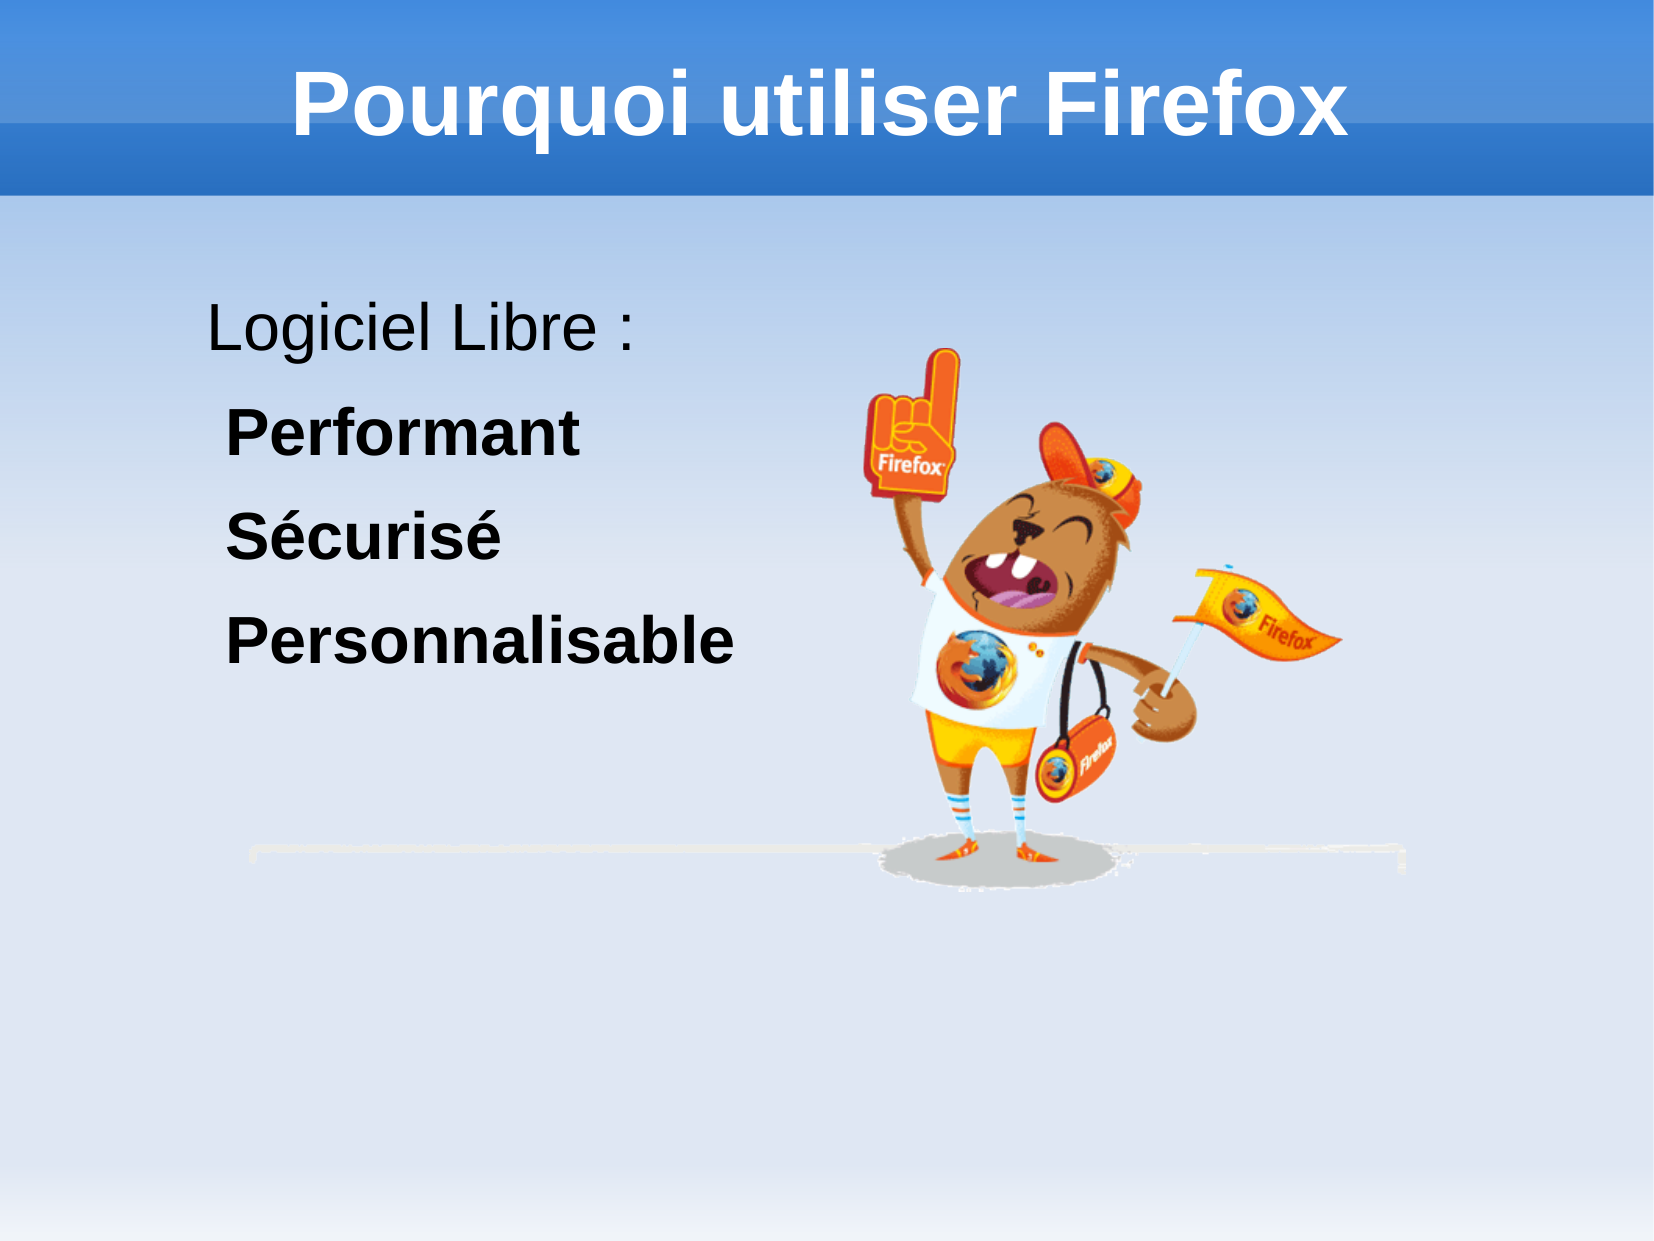

# Pourquoi utiliser Firefox
Logiciel Libre :
 Performant
 Sécurisé
 Personnalisable